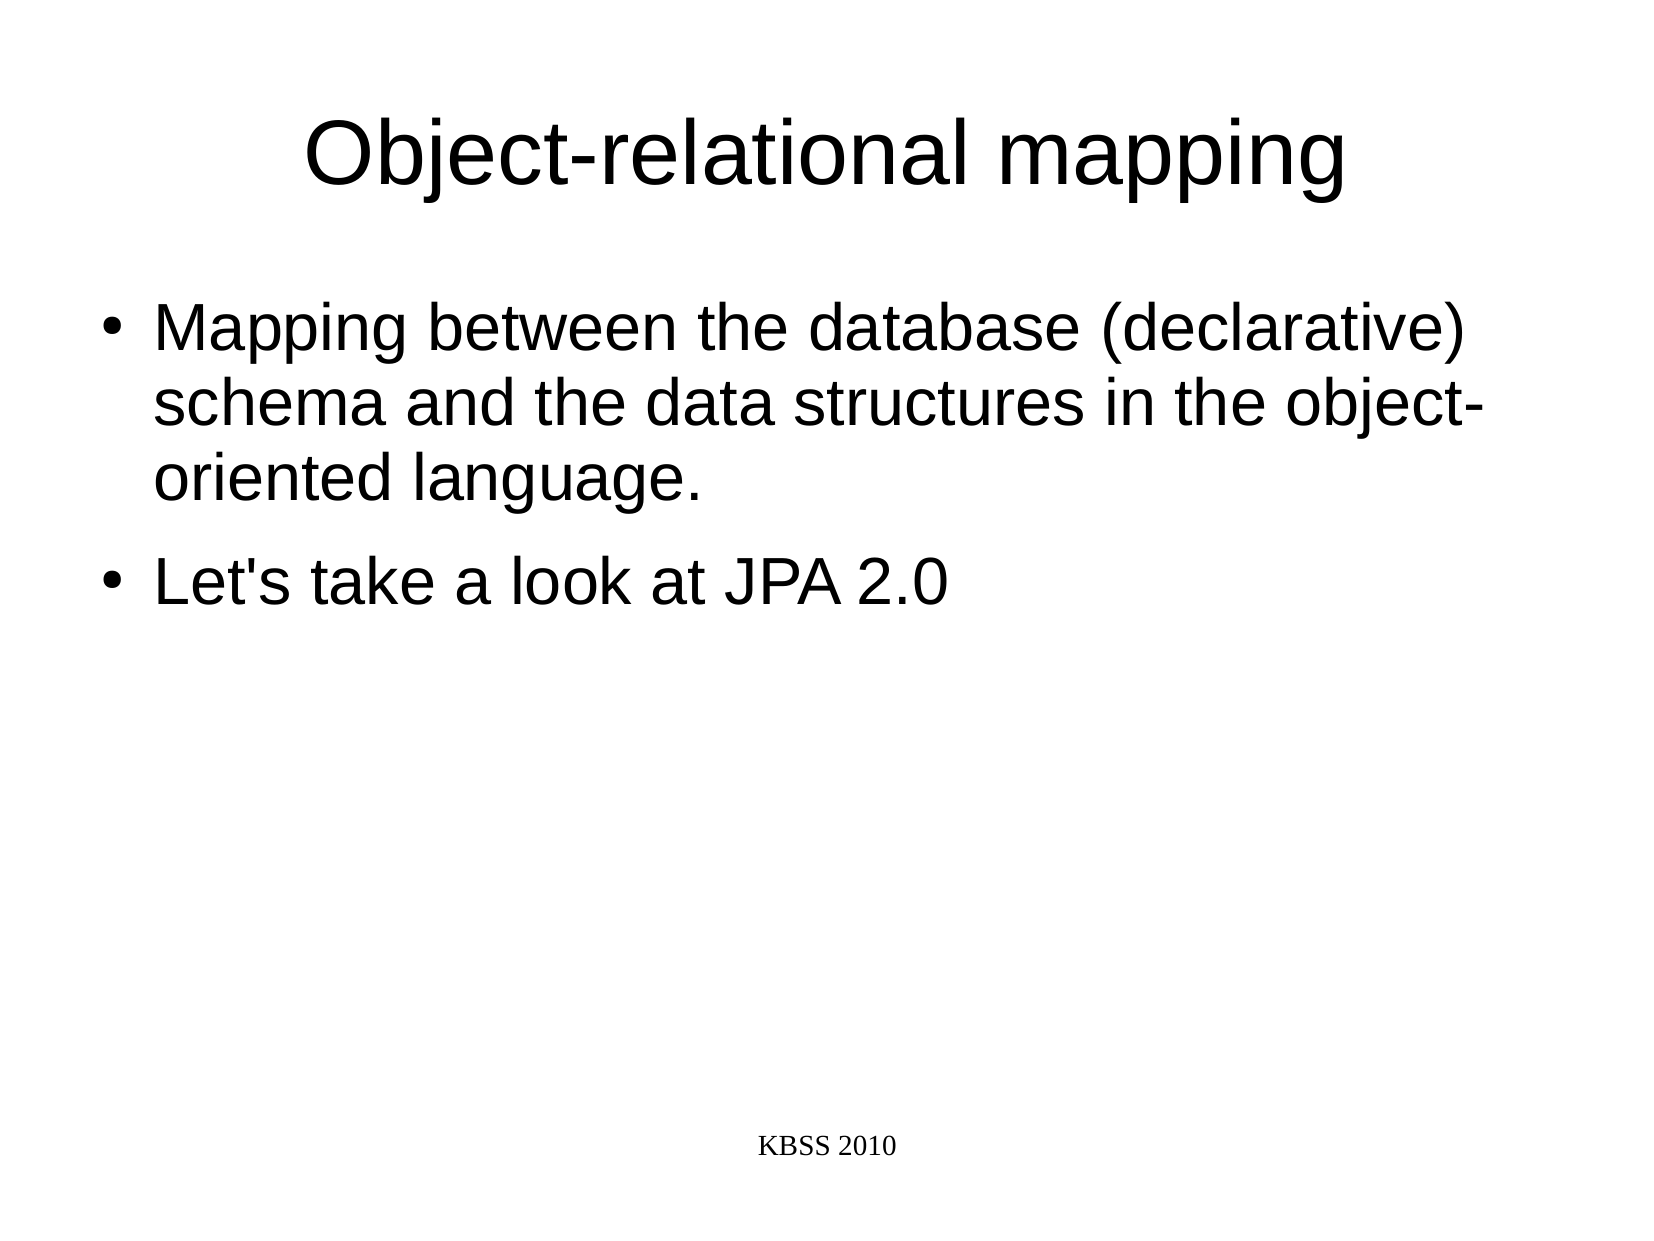

# Object-relational mapping
Mapping between the database (declarative) schema and the data structures in the object-oriented language.
Let's take a look at JPA 2.0
KBSS 2010